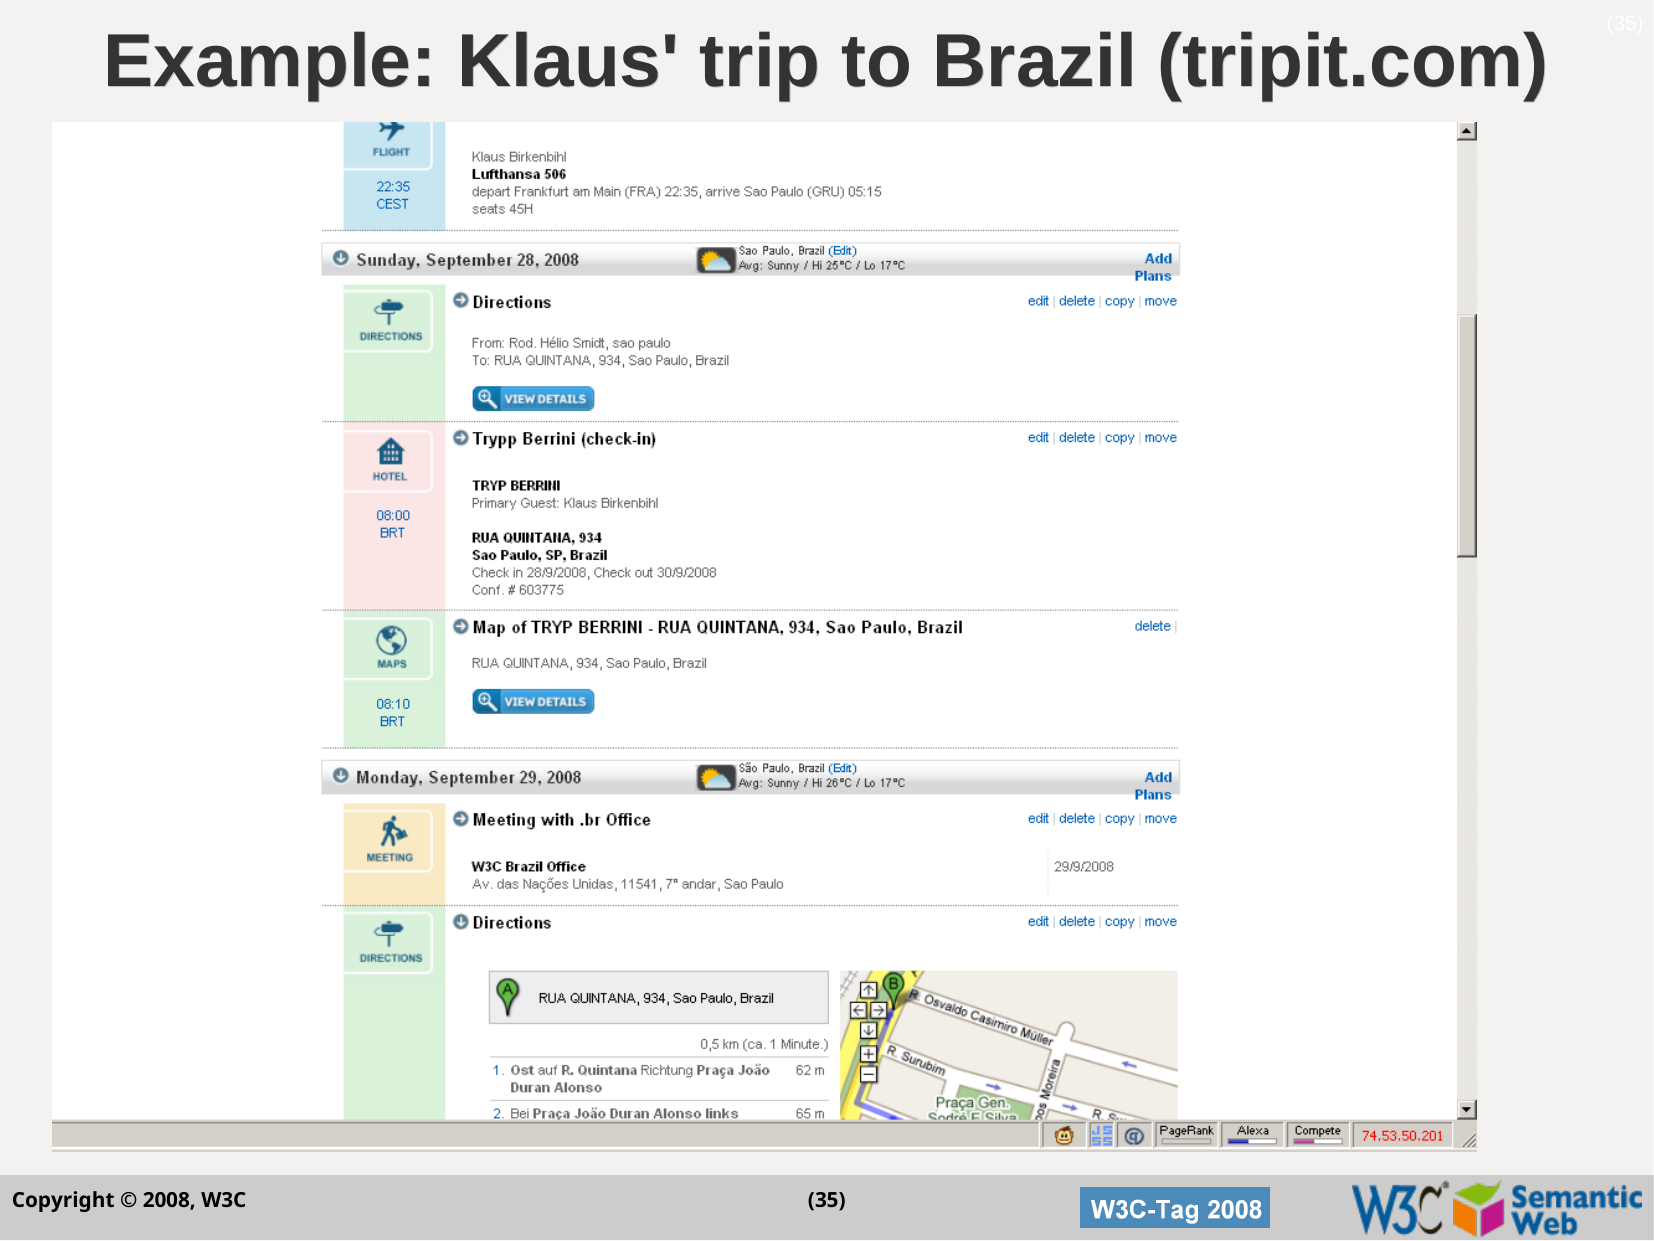

# Example: Klaus' trip to Brazil (tripit.com)